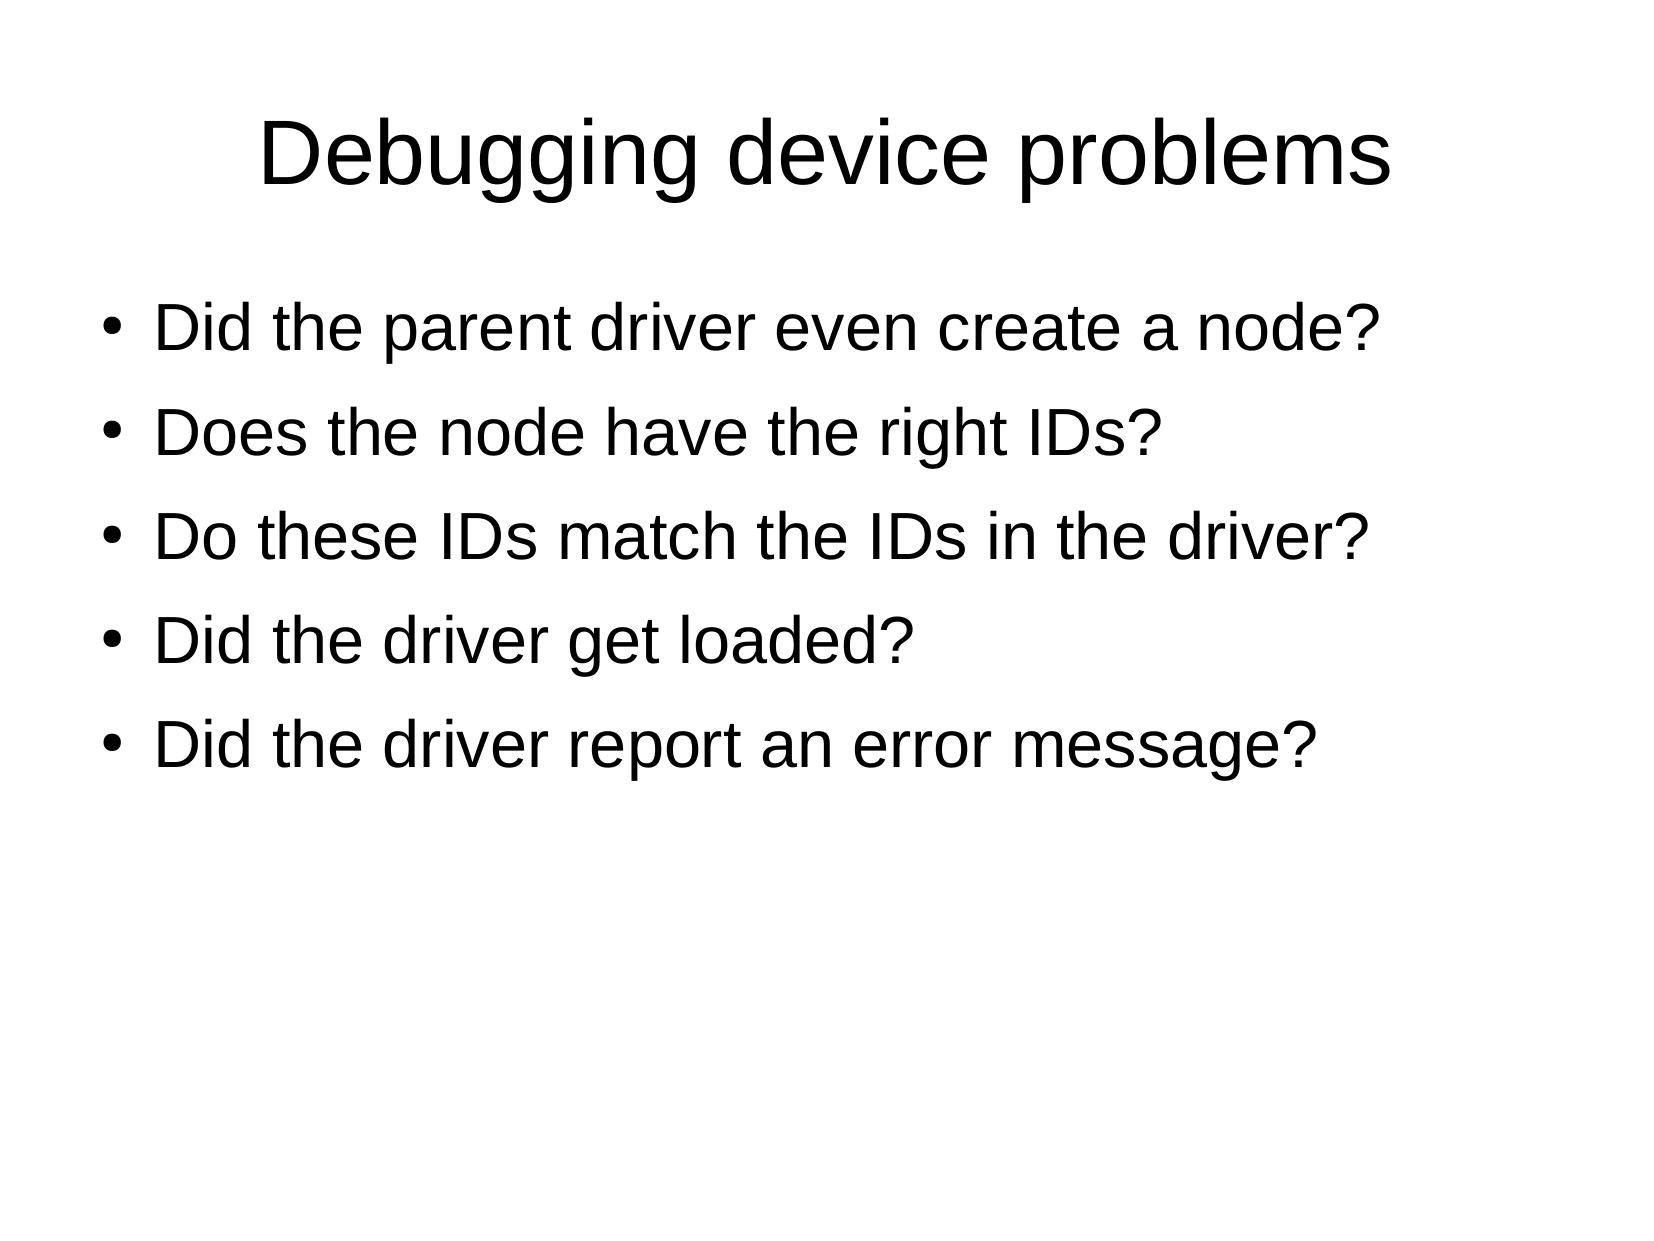

# Debugging device problems
Did the parent driver even create a node?
Does the node have the right IDs?
Do these IDs match the IDs in the driver?
Did the driver get loaded?
Did the driver report an error message?